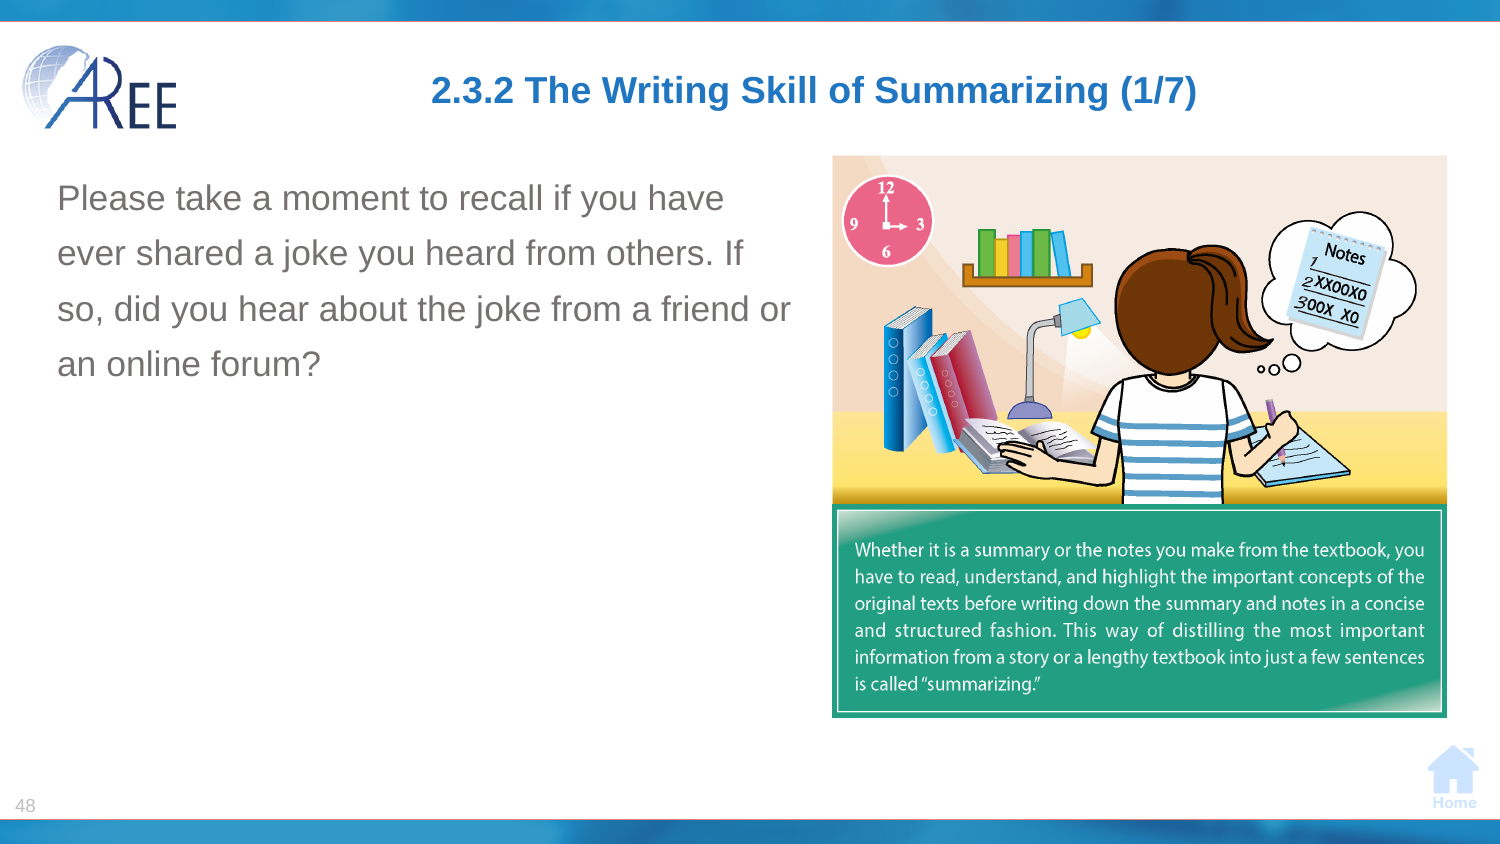

# 2.3.2 The Writing Skill of Summarizing (1/7)
Please take a moment to recall if you have ever shared a joke you heard from others. If so, did you hear about the joke from a friend or an online forum?
48